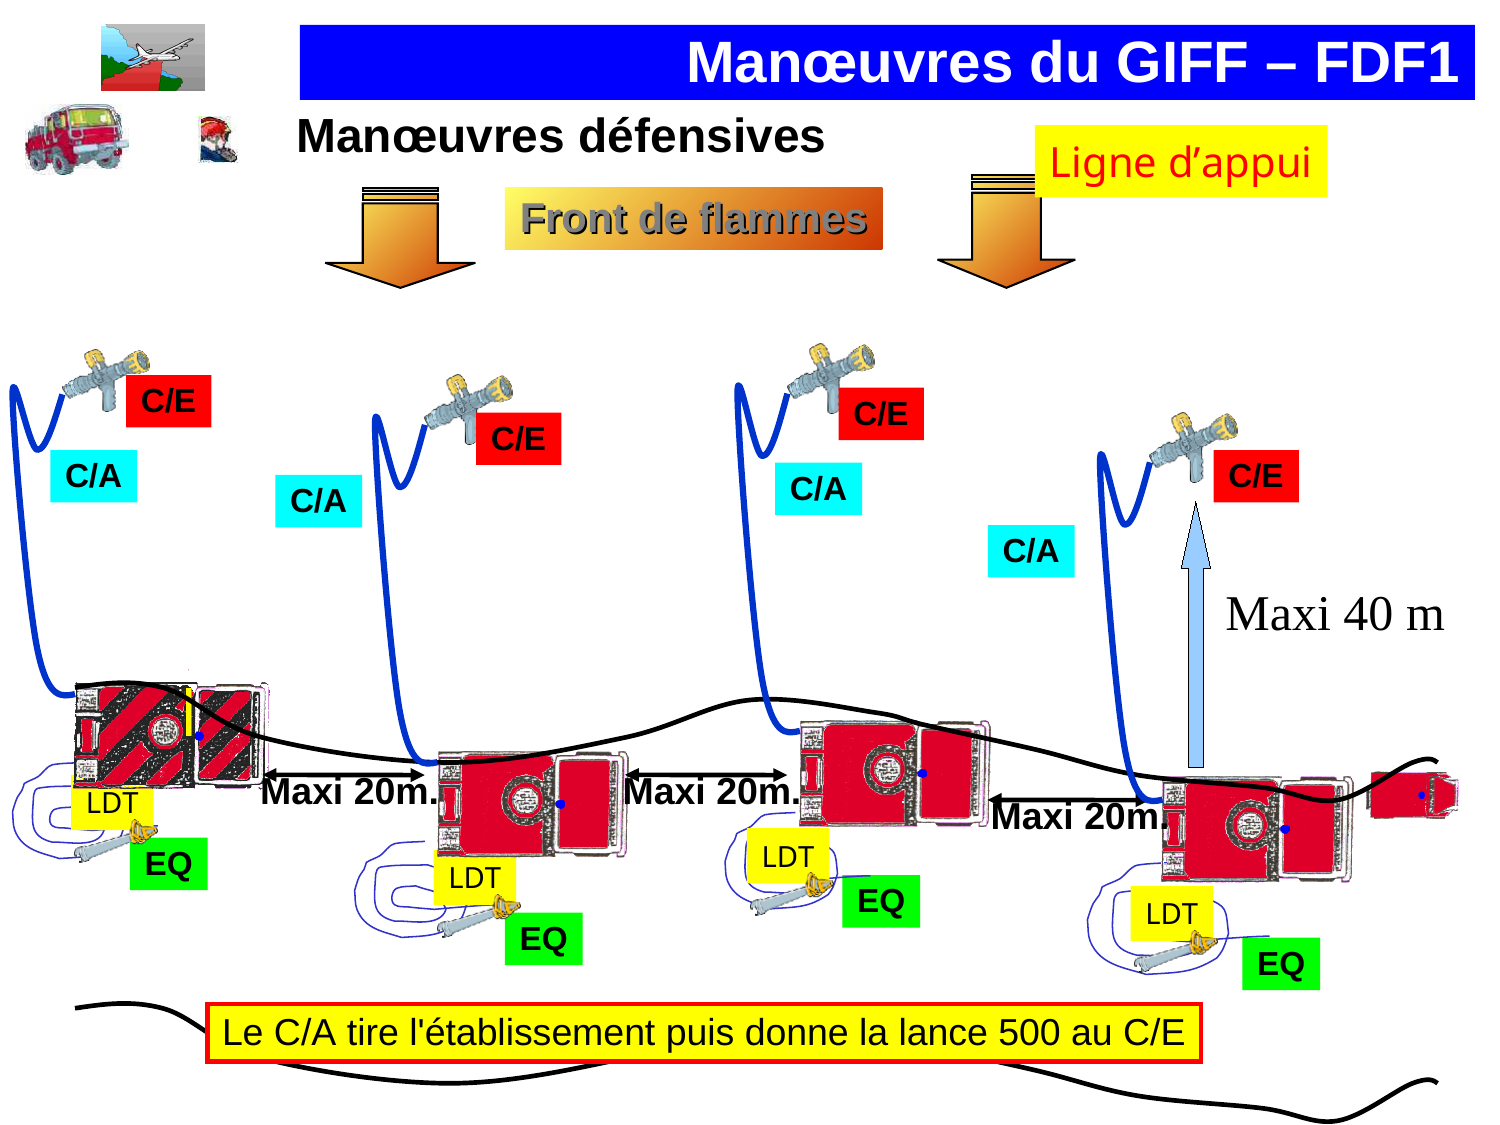

Manœuvres du GIFF – FDF1
Manœuvres défensives
Ligne d’appui
Front de flammes
C/E
C/E
C/E
C/A
C/E
C/A
C/A
C/A
Maxi 40 m
Maxi 20m.
Maxi 20m.
LDT
 Maxi 20m.
LDT
EQ
LDT
EQ
LDT
EQ
EQ
Le C/A tire l'établissement puis donne la lance 500 au C/E